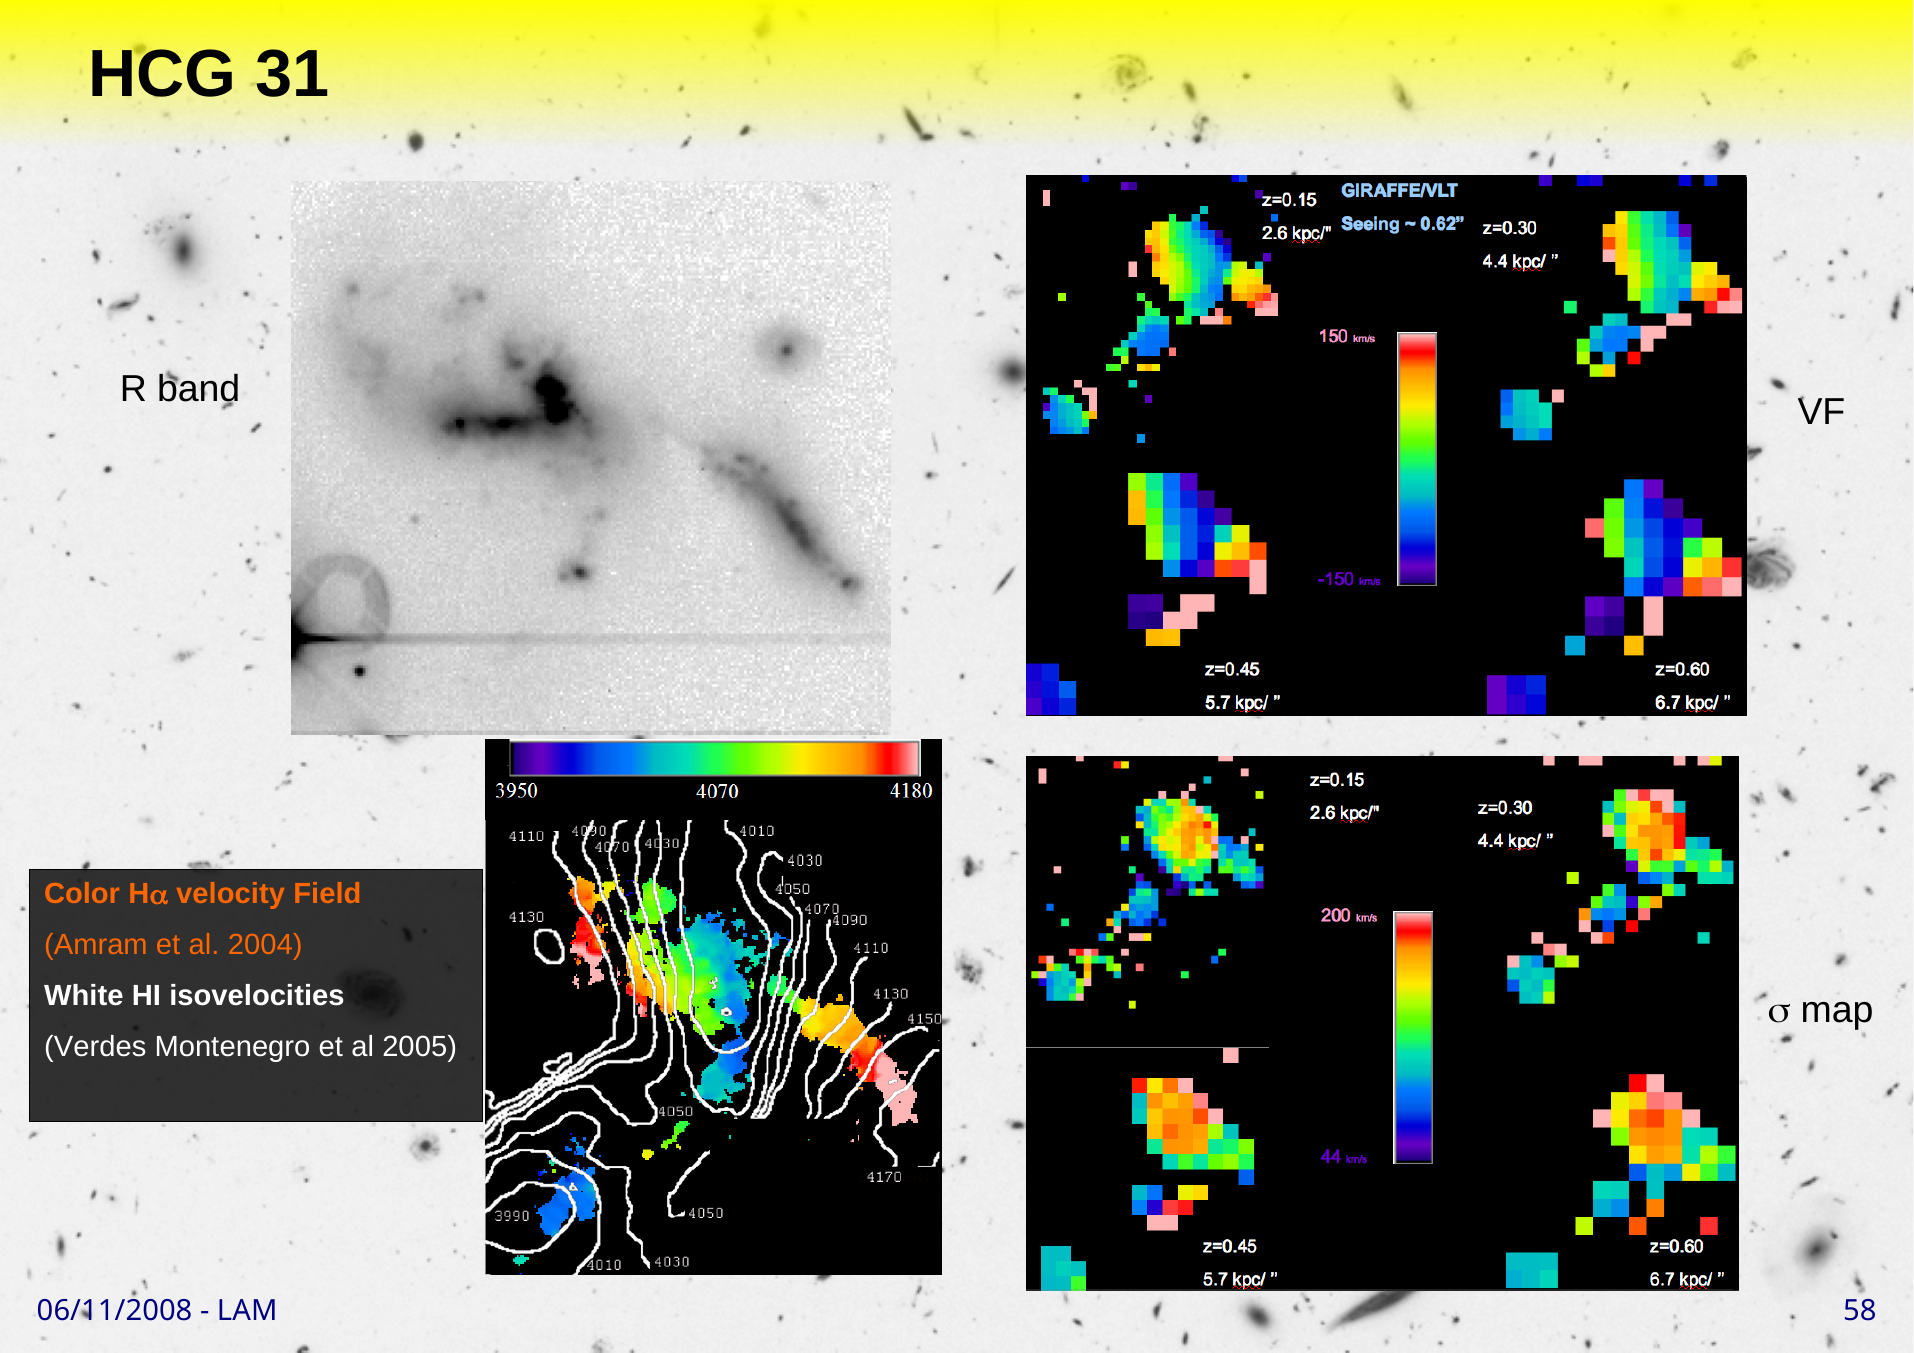

# HCG 31
R band
VF
Color H velocity Field
(Amram et al. 2004)
White HI isovelocities
(Verdes Montenegro et al 2005)
σ map
58
06/11/2008 - LAM